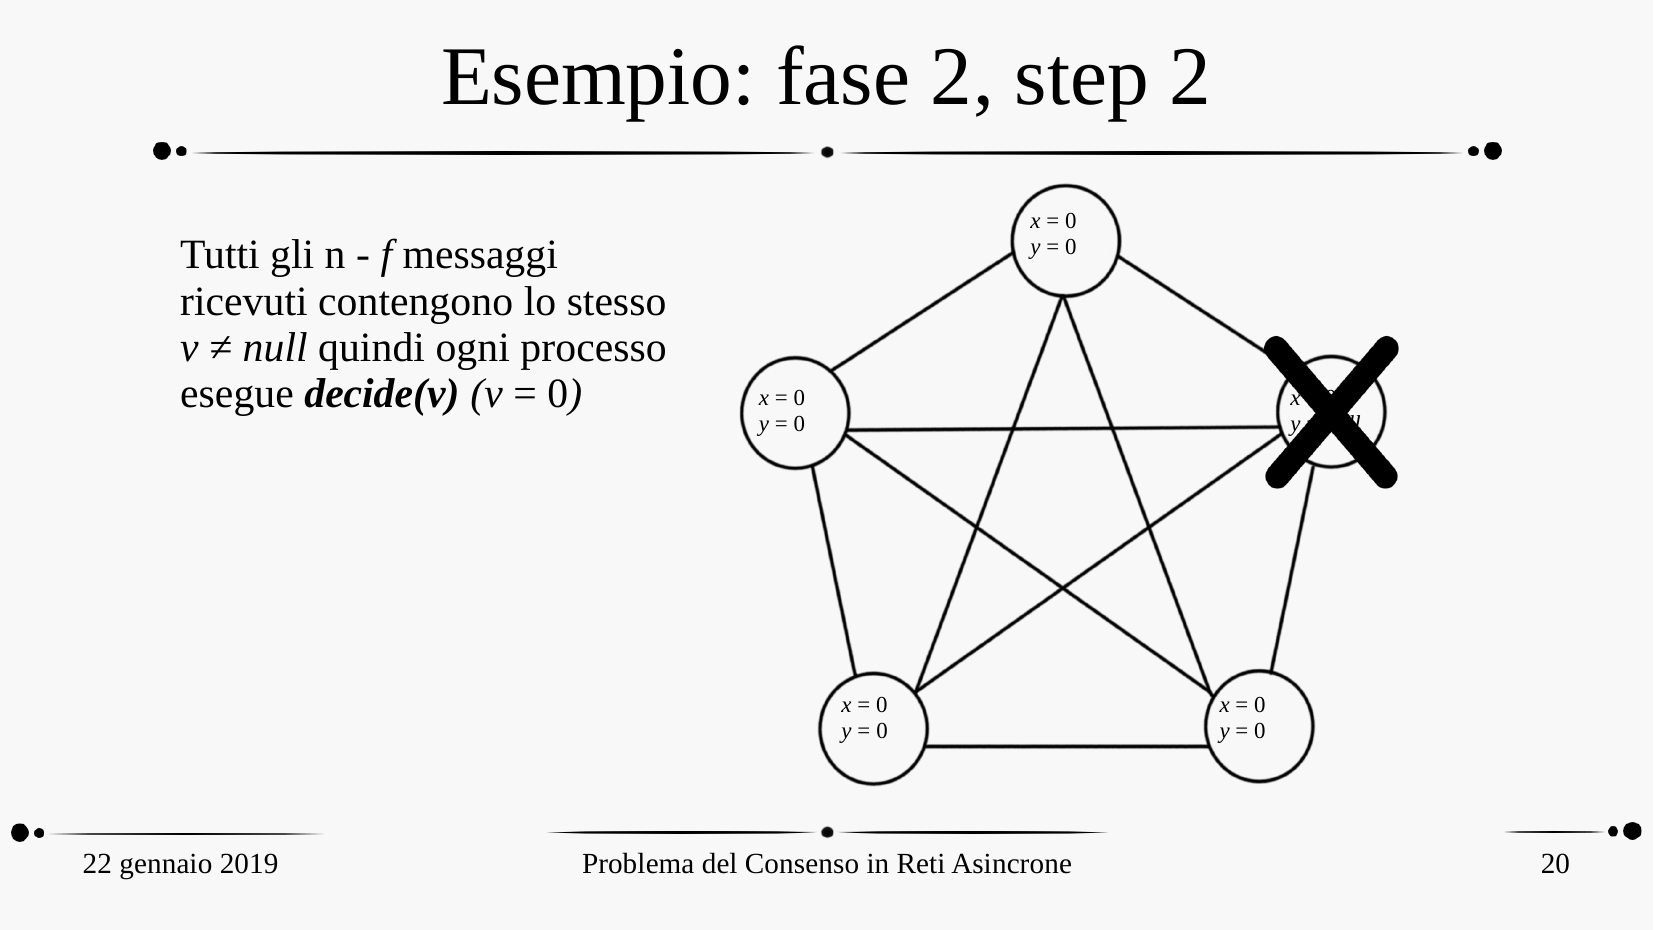

# Esempio: fase 2, step 2
x = 0
y = 0
Tutti gli n - f messaggi ricevuti contengono lo stesso v ≠ null quindi ogni processo esegue decide(v) (v = 0)
x = 0
y = 0
x = 0
y = null
x = 0
y = 0
x = 0
y = 0
22 gennaio 2019
Problema del Consenso in Reti Asincrone
20